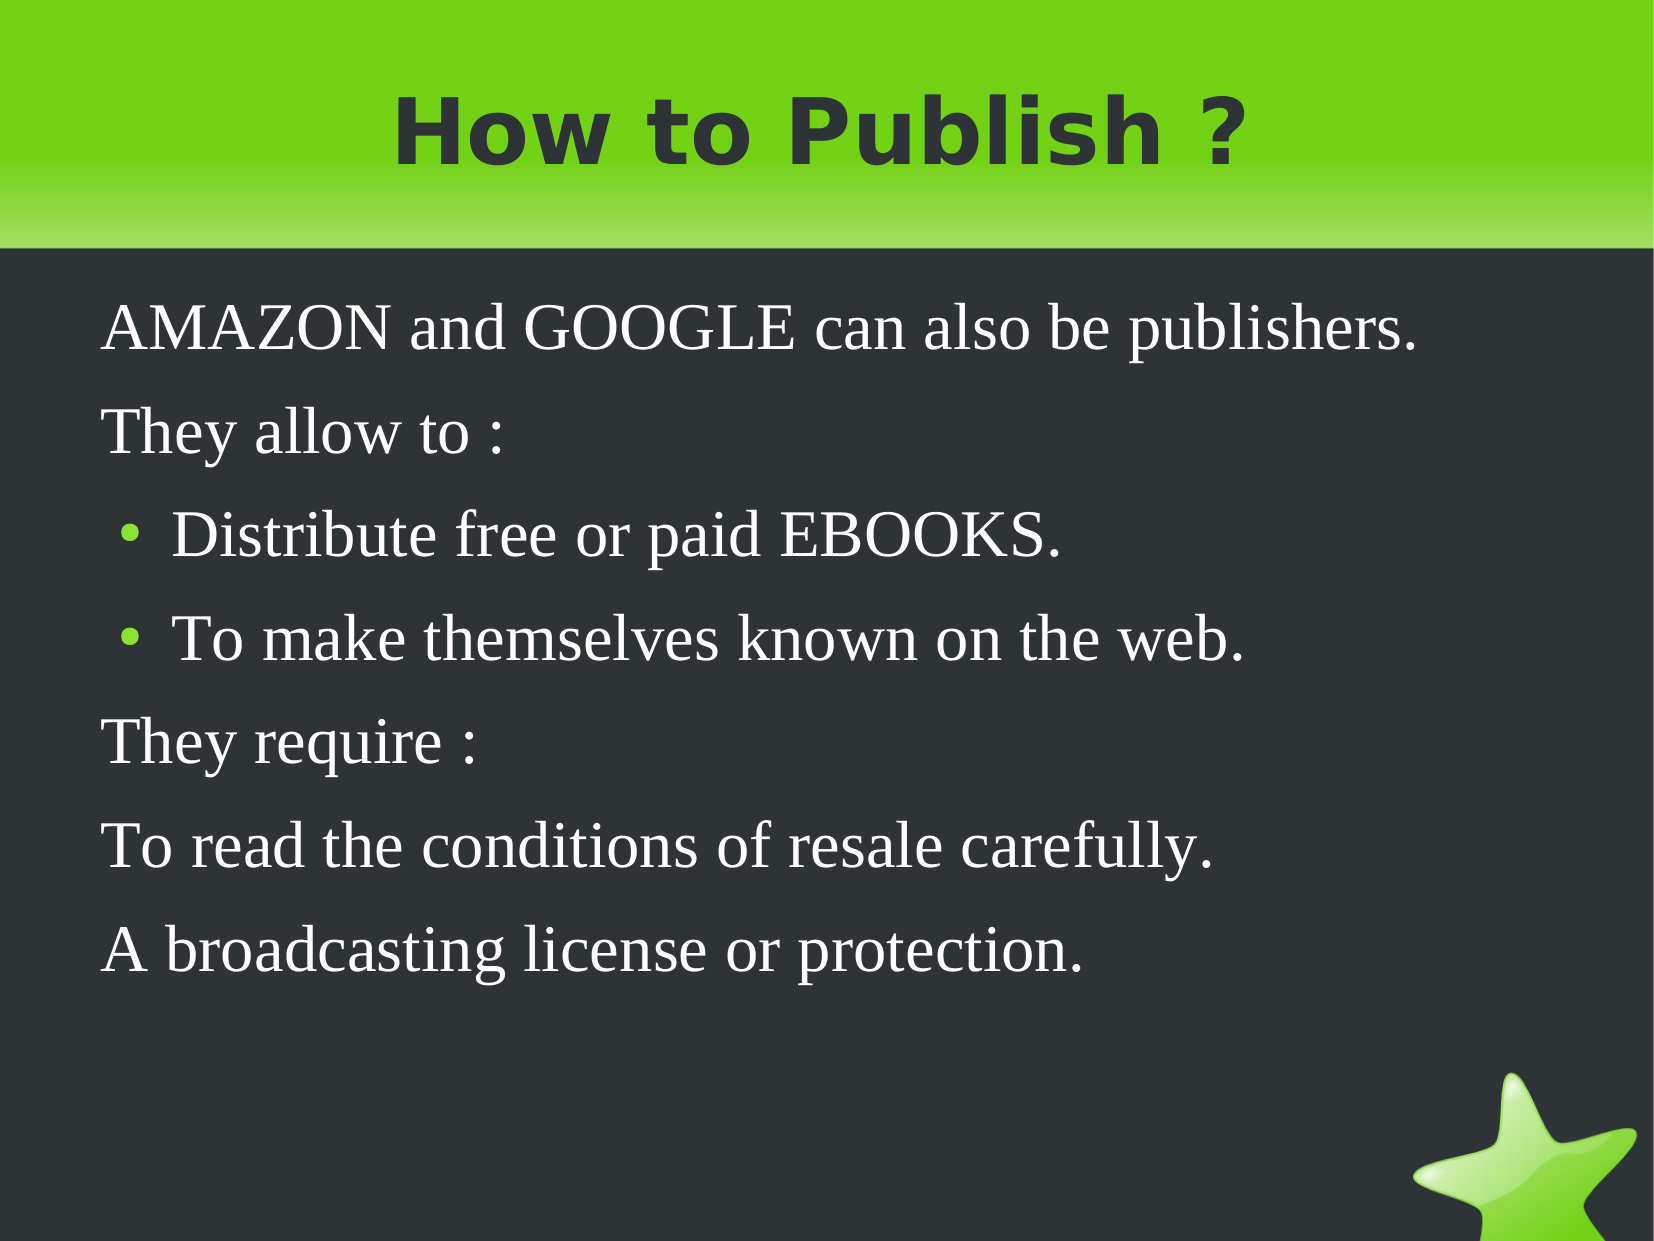

# How to Publish ?
AMAZON and GOOGLE can also be publishers.
They allow to :
Distribute free or paid EBOOKS.
To make themselves known on the web.
They require :
To read the conditions of resale carefully.
A broadcasting license or protection.